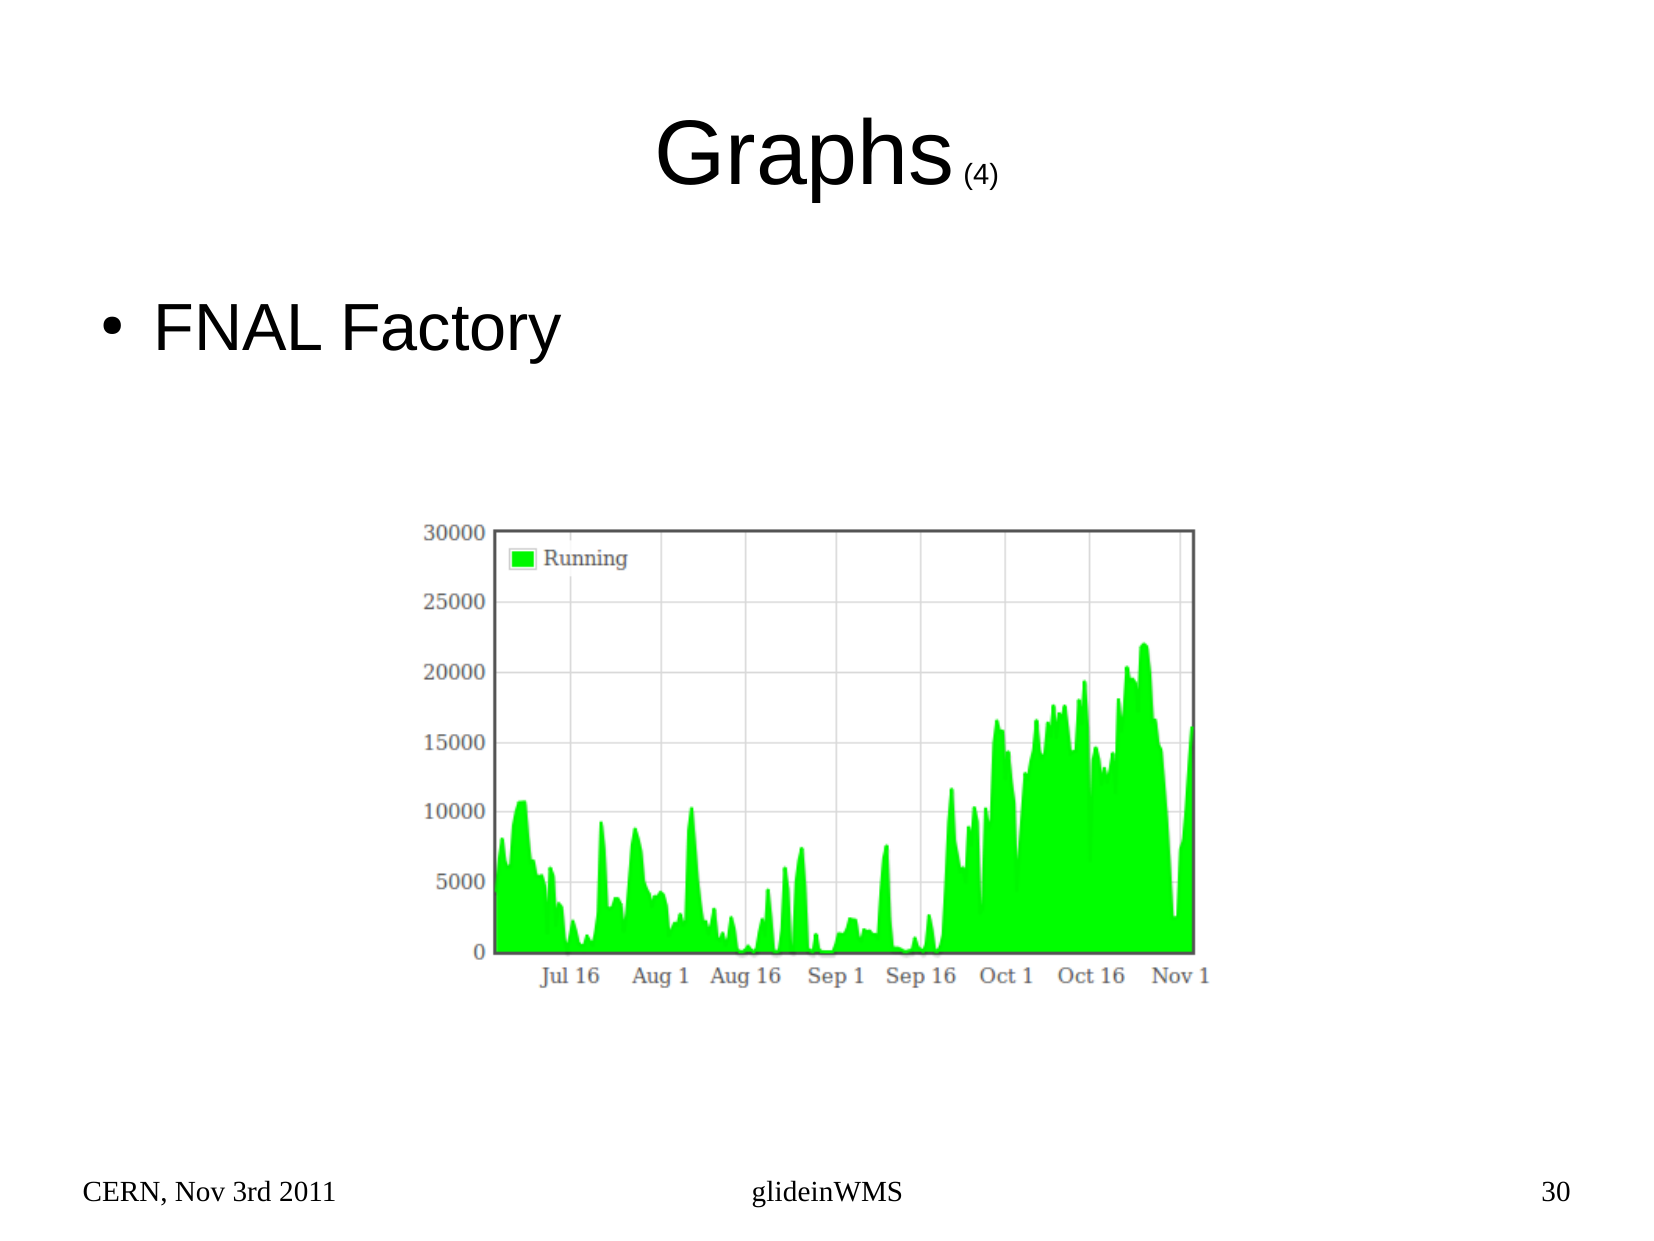

# Graphs (4)
FNAL Factory
CERN, Nov 3rd 2011
glideinWMS
30